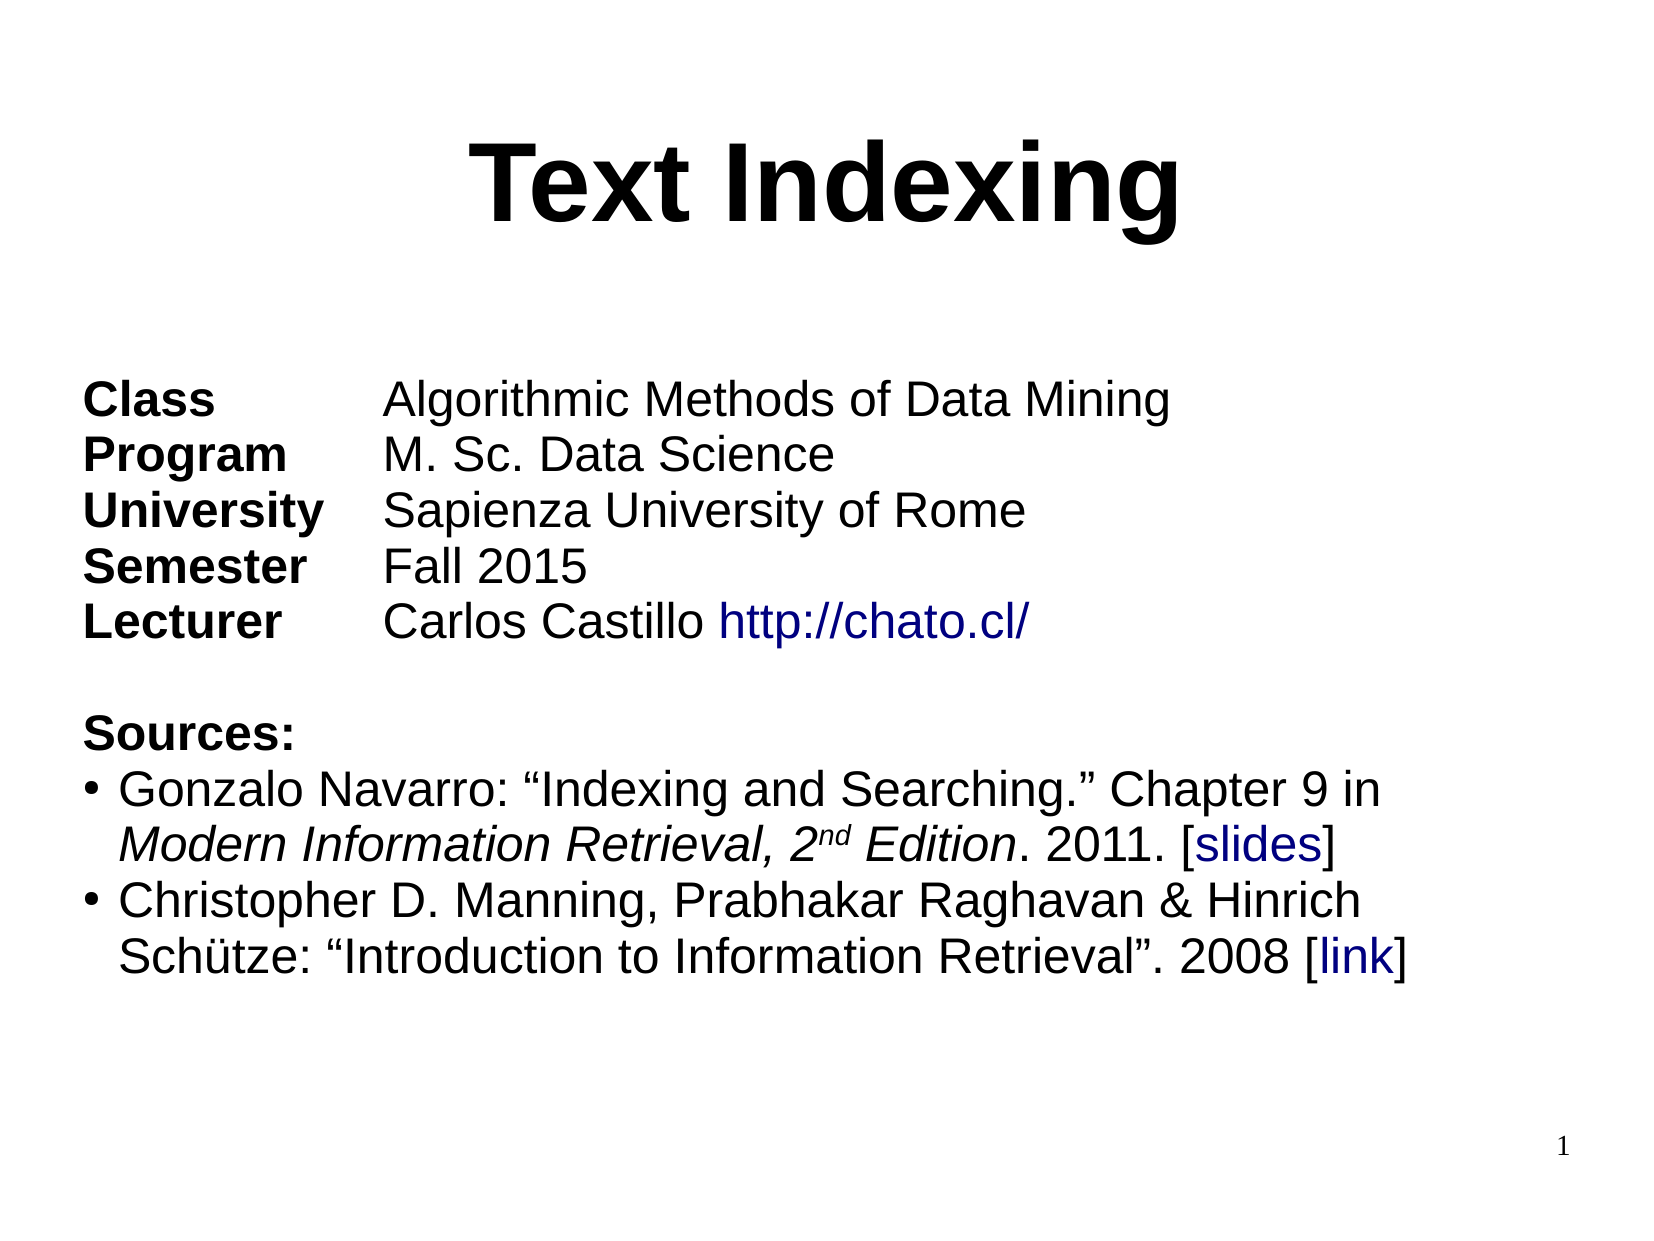

# Text Indexing
Class			Algorithmic Methods of Data Mining
Program		M. Sc. Data Science
University	Sapienza University of Rome
Semester	Fall 2015
Lecturer		Carlos Castillo http://chato.cl/
Sources:
Gonzalo Navarro: “Indexing and Searching.” Chapter 9 in
Modern Information Retrieval, 2nd Edition. 2011. [slides]
Christopher D. Manning, Prabhakar Raghavan & Hinrich Schütze: “Introduction to Information Retrieval”. 2008 [link]
1